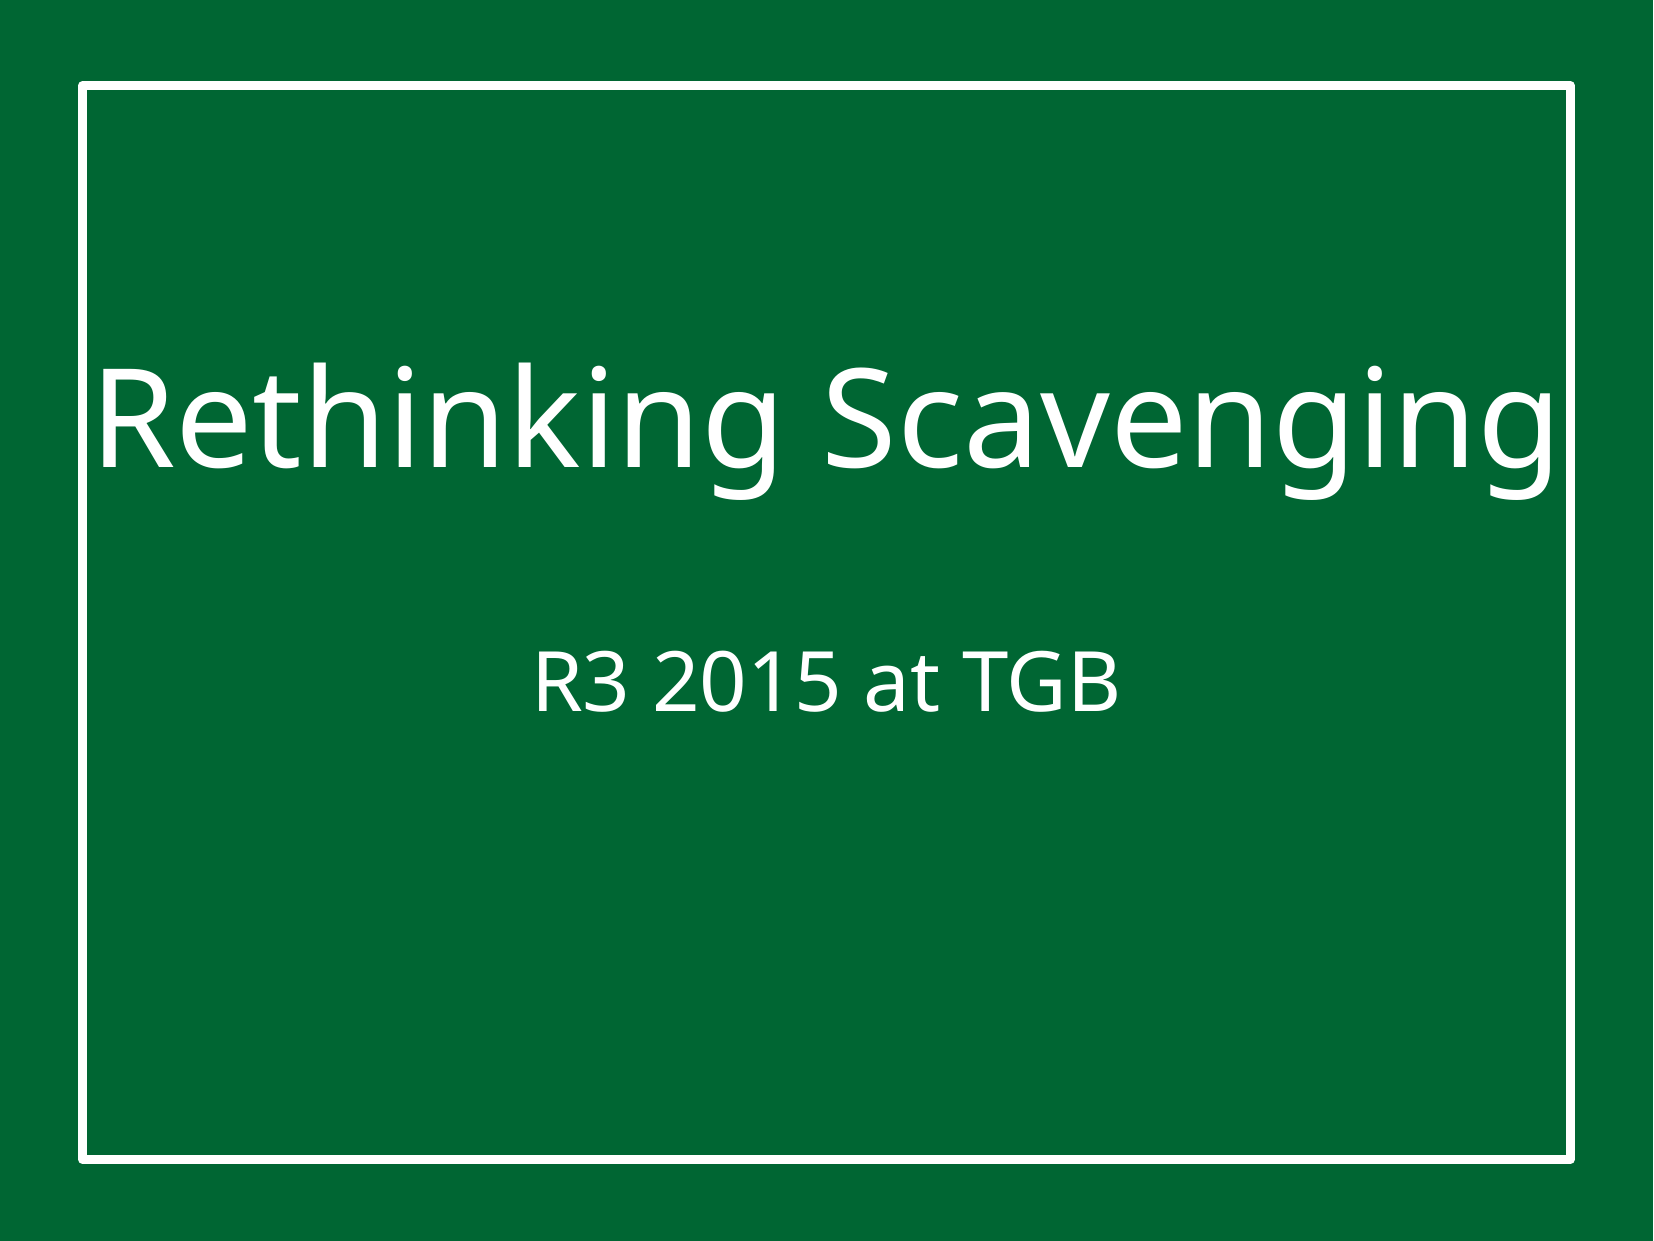

# R3 2015 at TGB
Rethinking Scavenging